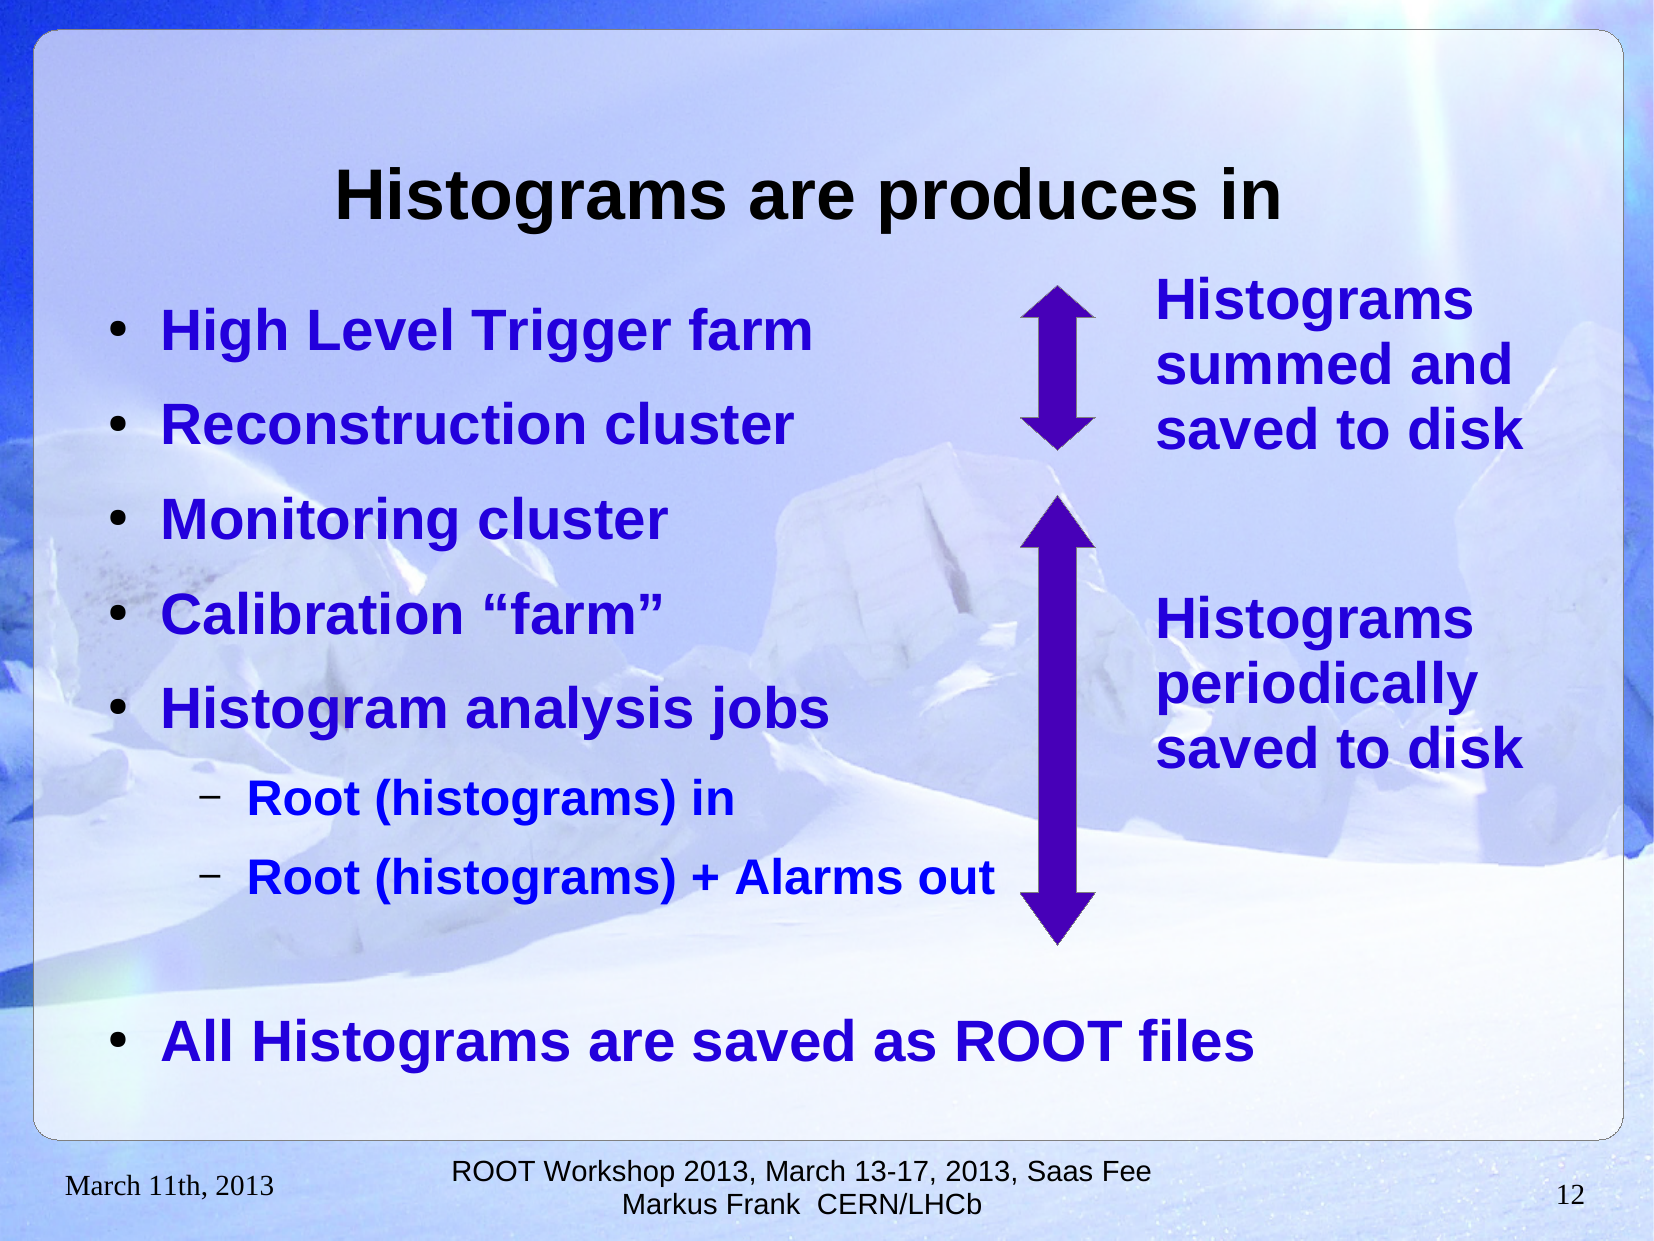

# Histograms are produces in
Histograms summed and saved to disk
Histograms periodically saved to disk
High Level Trigger farm
Reconstruction cluster
Monitoring cluster
Calibration “farm”
Histogram analysis jobs
Root (histograms) in
Root (histograms) + Alarms out
All Histograms are saved as ROOT files
March 11th, 2013
12